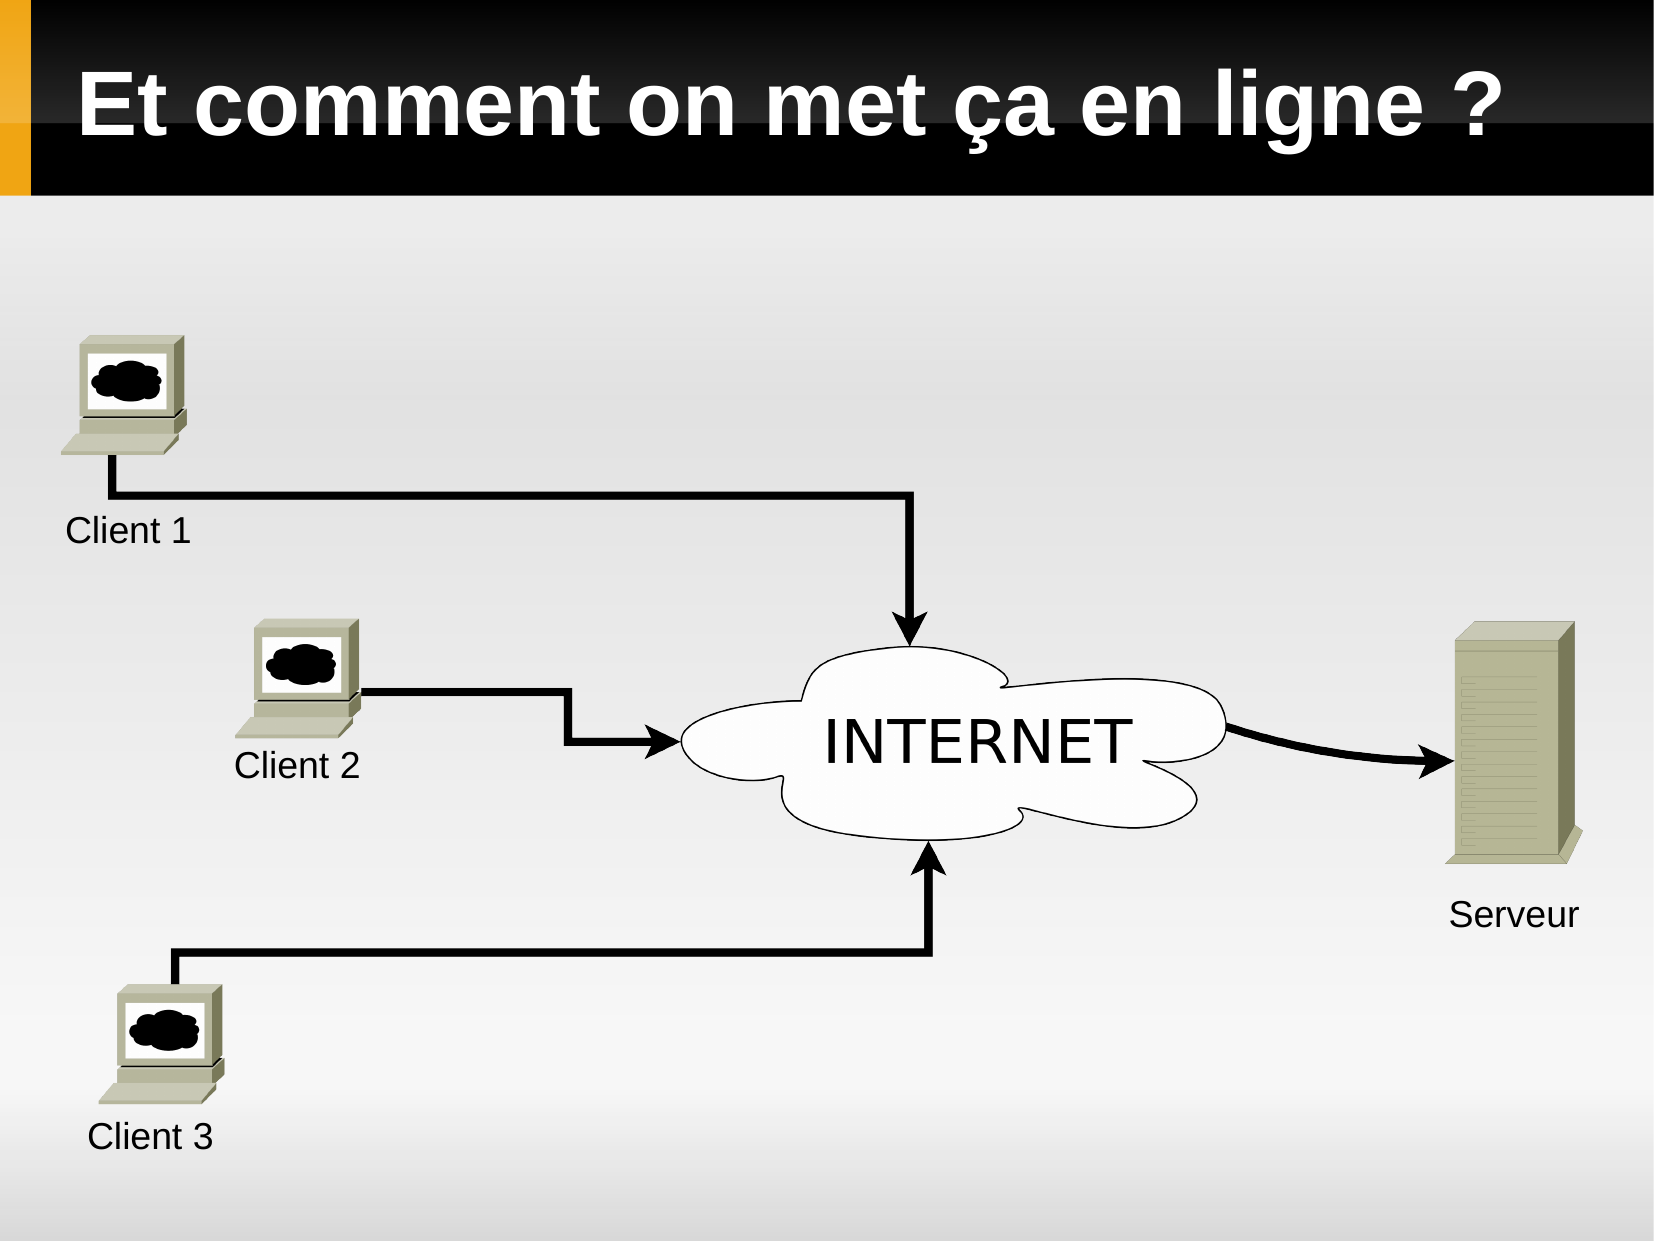

# Et comment on met ça en ligne ?
Client 1
Client 2
Serveur
Client 3